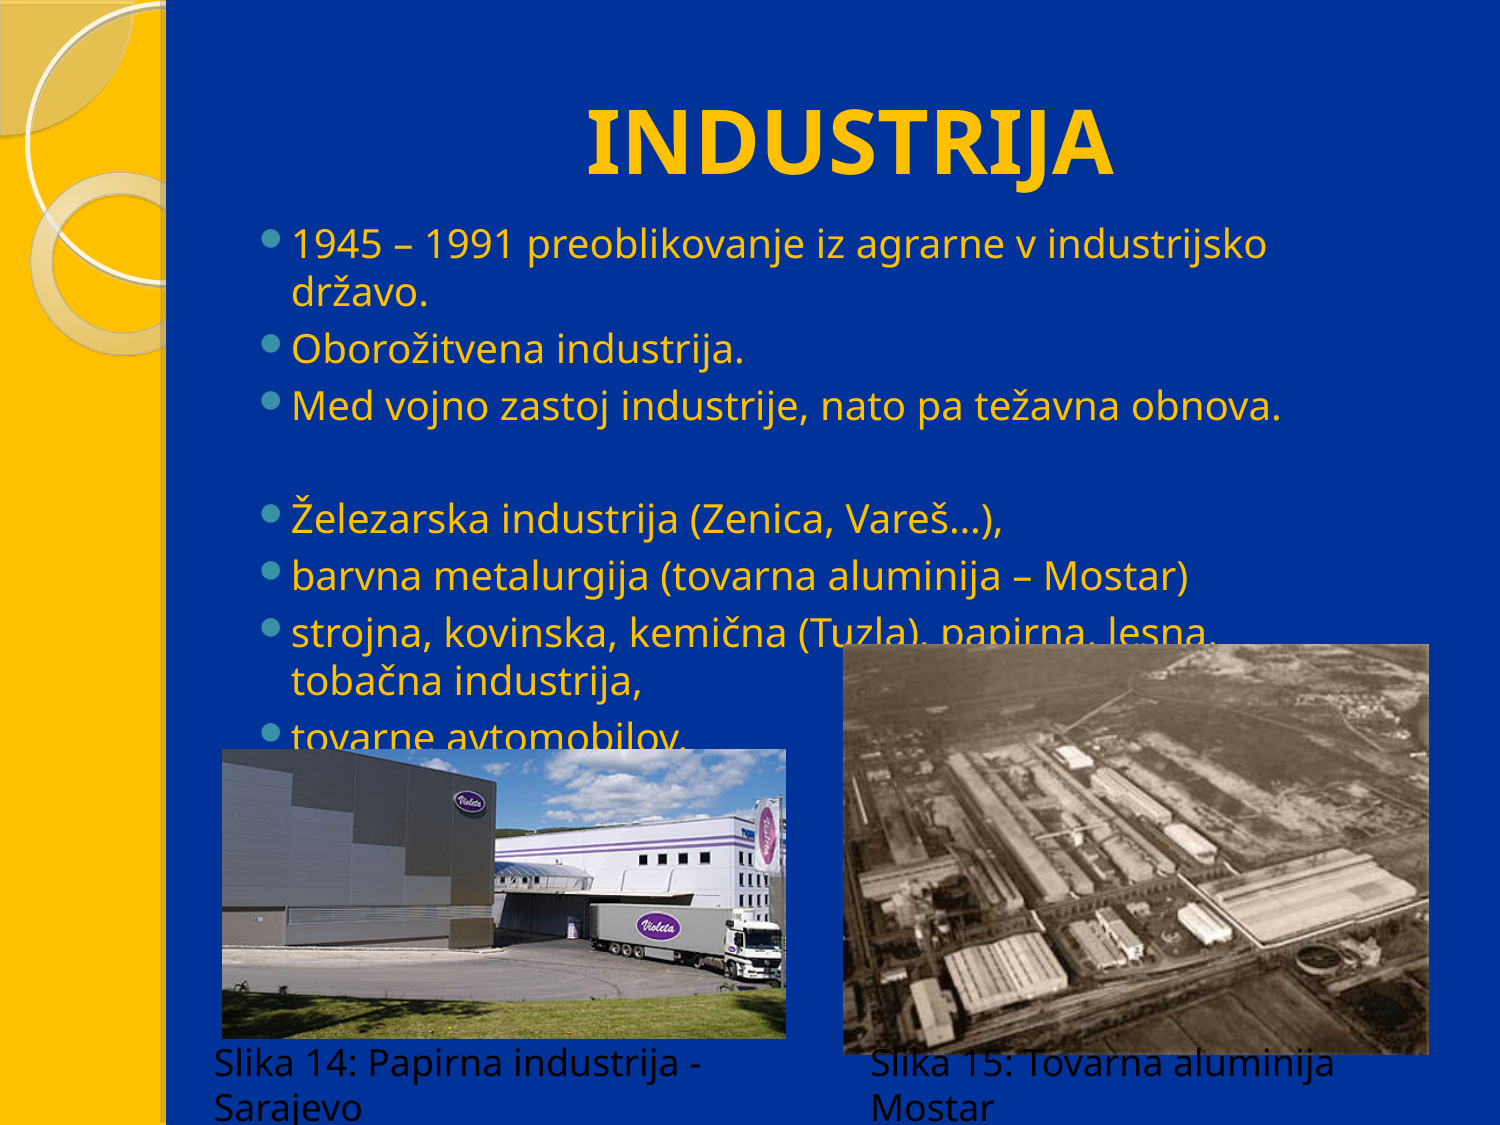

# INDUSTRIJA
1945 – 1991 preoblikovanje iz agrarne v industrijsko državo.
Oborožitvena industrija.
Med vojno zastoj industrije, nato pa težavna obnova.
Železarska industrija (Zenica, Vareš…),
barvna metalurgija (tovarna aluminija – Mostar)
strojna, kovinska, kemična (Tuzla), papirna, lesna, tobačna industrija,
tovarne avtomobilov.
Slika 14: Papirna industrija - Sarajevo
Slika 15: Tovarna aluminija Mostar